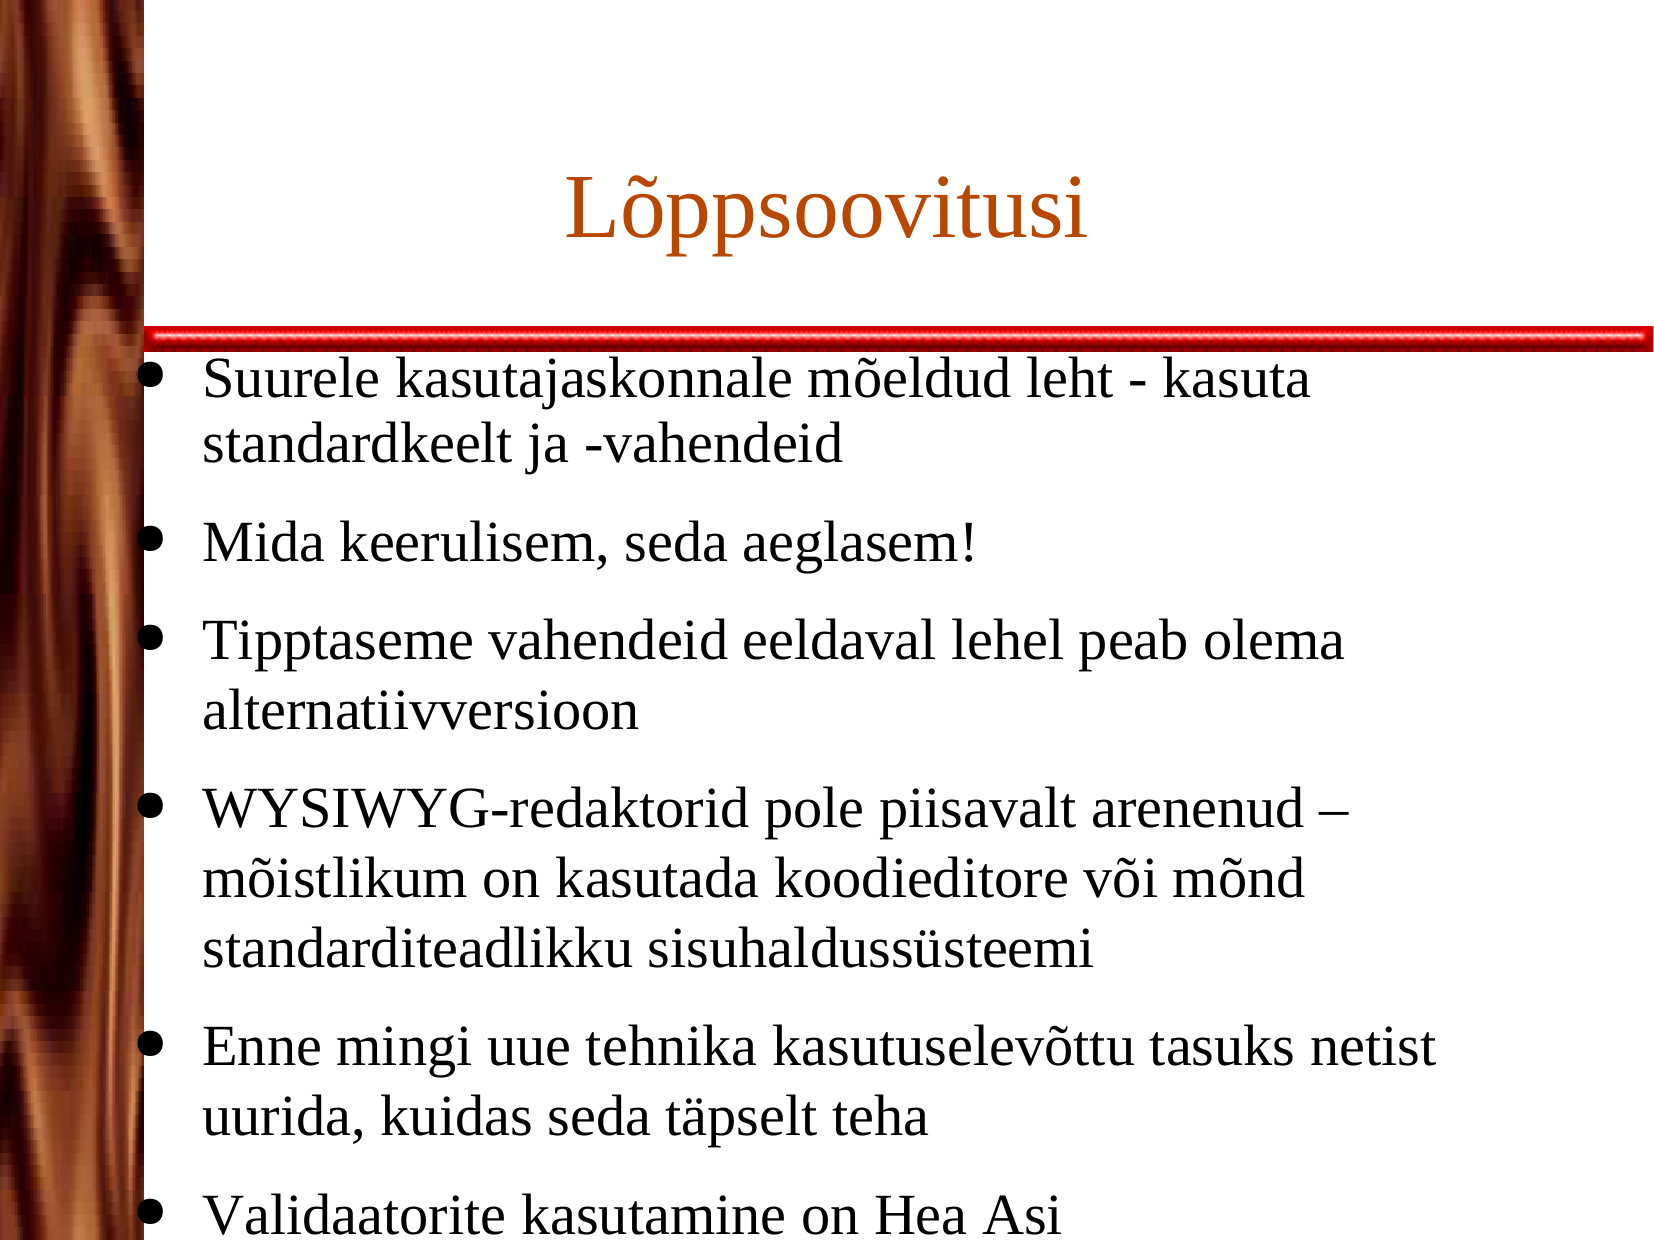

# Lõppsoovitusi
Suurele kasutajaskonnale mõeldud leht - kasuta standardkeelt ja -vahendeid
Mida keerulisem, seda aeglasem!
Tipptaseme vahendeid eeldaval lehel peab olema alternatiivversioon
WYSIWYG-redaktorid pole piisavalt arenenud – mõistlikum on kasutada koodieditore või mõnd standarditeadlikku sisuhaldussüsteemi
Enne mingi uue tehnika kasutuselevõttu tasuks netist uurida, kuidas seda täpselt teha
Validaatorite kasutamine on Hea Asi